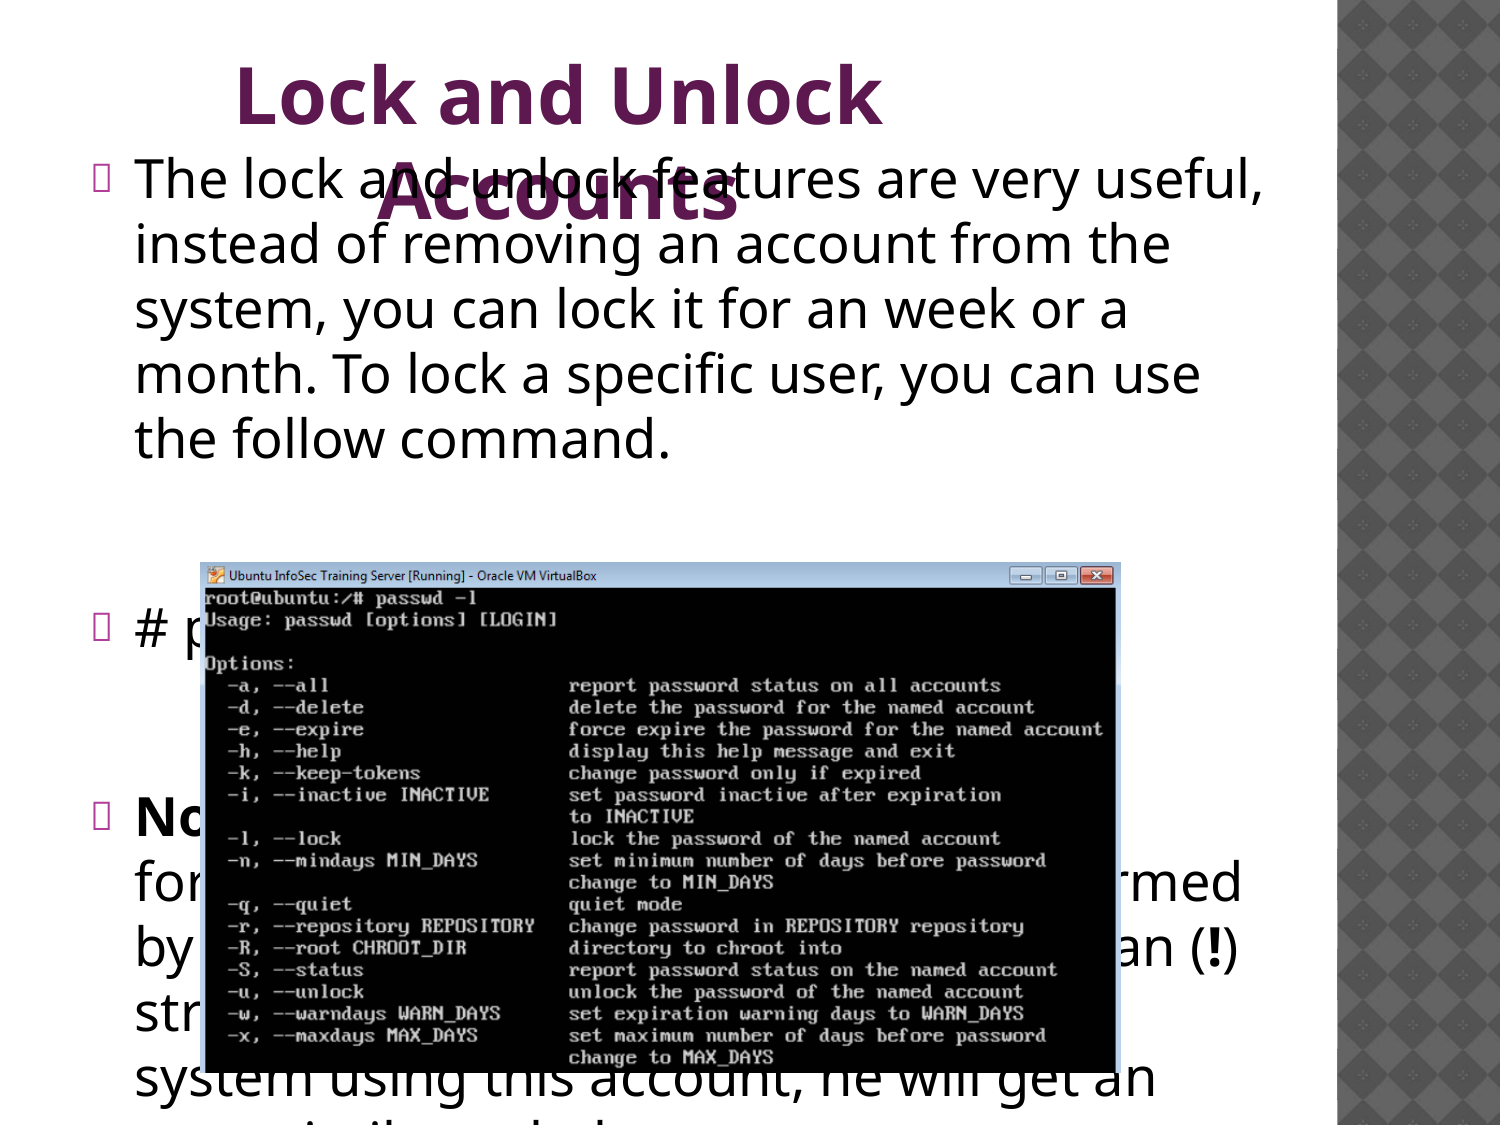

# Lock and Unlock Accounts
The lock and unlock features are very useful, instead of removing an account from the system, you can lock it for an week or a month. To lock a specific user, you can use the follow command.
# passwd -l accountName
Note : The locked user is still available for root user only. The locking is performed by replacing encrypted password with an (!) string. If someone trying to access the system using this account, he will get an error similar to below.
# su - accountName
This account is currently not available.
To unlock or enable access to an locked account, use the command as. This will remove (!) string with encrypted password.
# passwd -u accountName